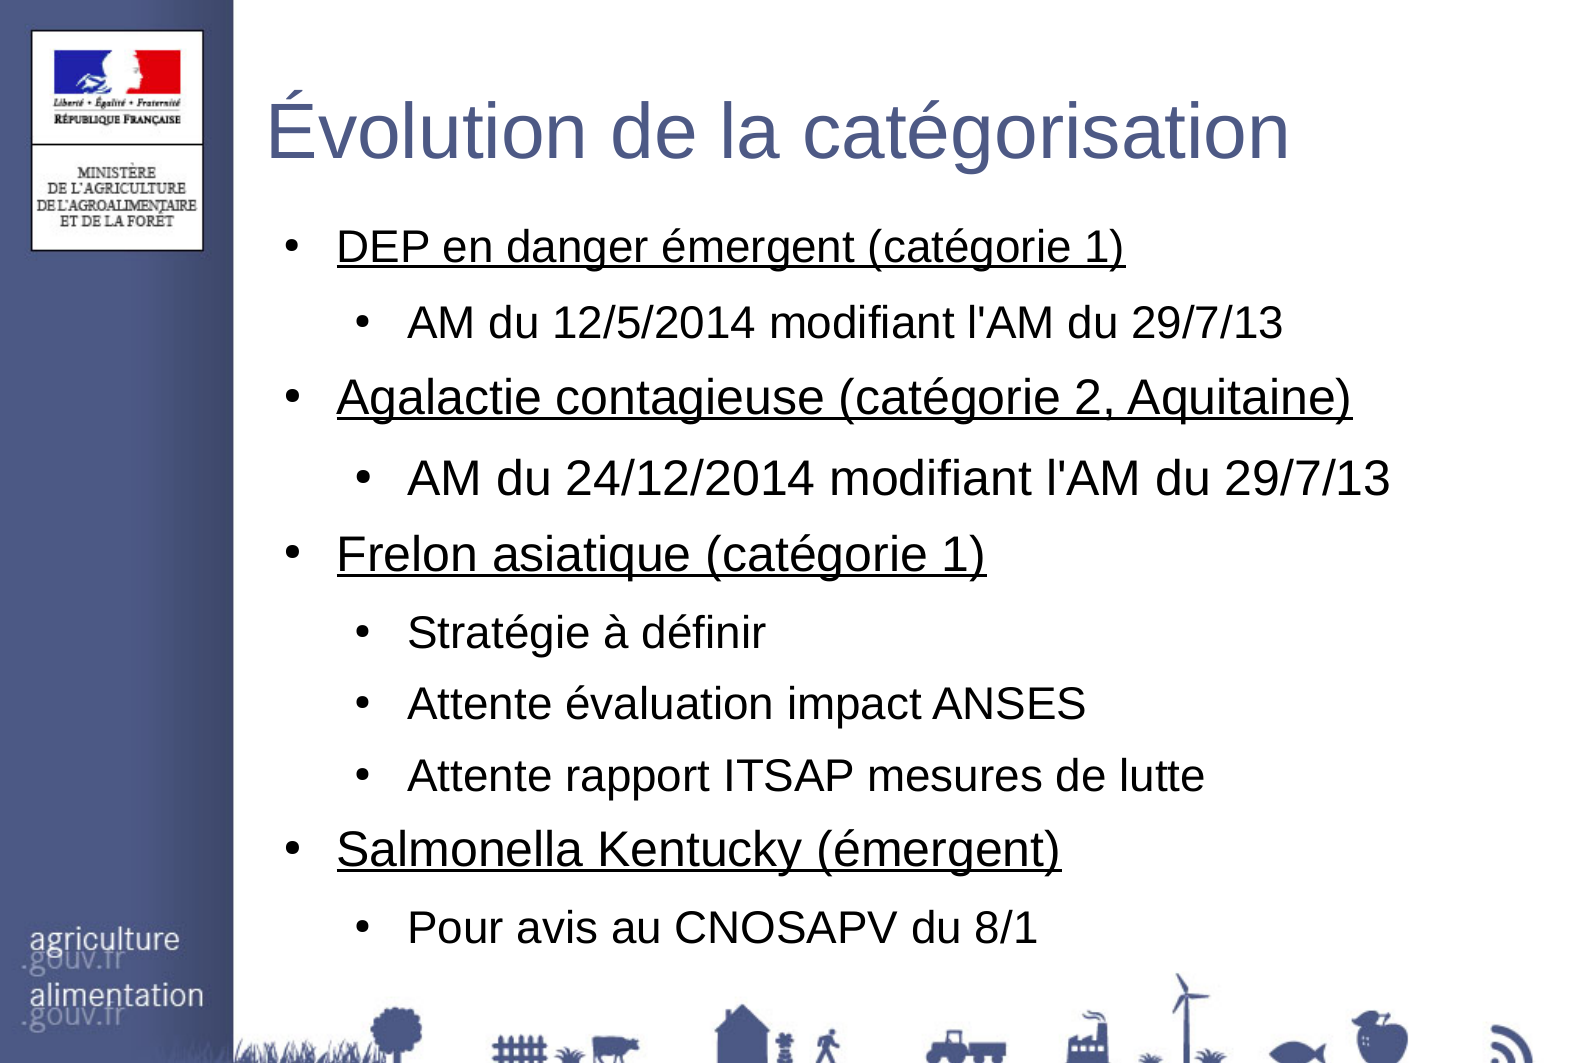

# Évolution de la catégorisation
DEP en danger émergent (catégorie 1)
AM du 12/5/2014 modifiant l'AM du 29/7/13
Agalactie contagieuse (catégorie 2, Aquitaine)
AM du 24/12/2014 modifiant l'AM du 29/7/13
Frelon asiatique (catégorie 1)
Stratégie à définir
Attente évaluation impact ANSES
Attente rapport ITSAP mesures de lutte
Salmonella Kentucky (émergent)
Pour avis au CNOSAPV du 8/1